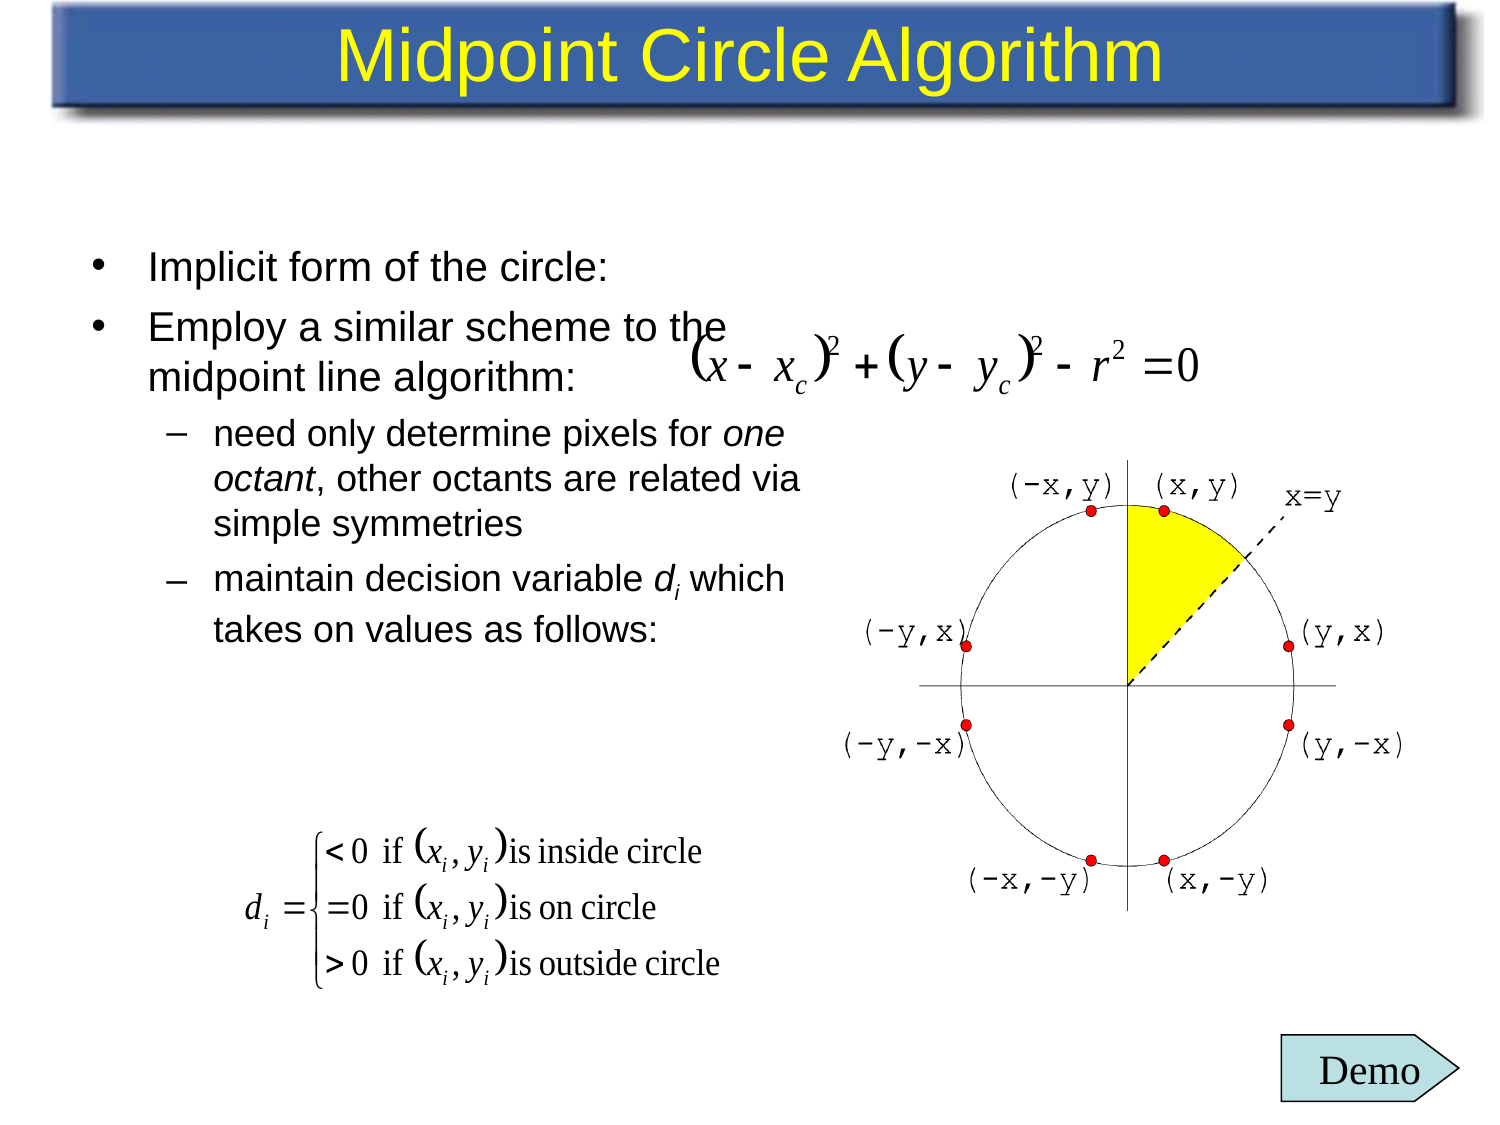

# Midpoint Circle Algorithm
Implicit form of the circle:
Employ a similar scheme to the midpoint line algorithm:
need only determine pixels for one octant, other octants are related via simple symmetries
maintain decision variable di which takes on values as follows:
Demo